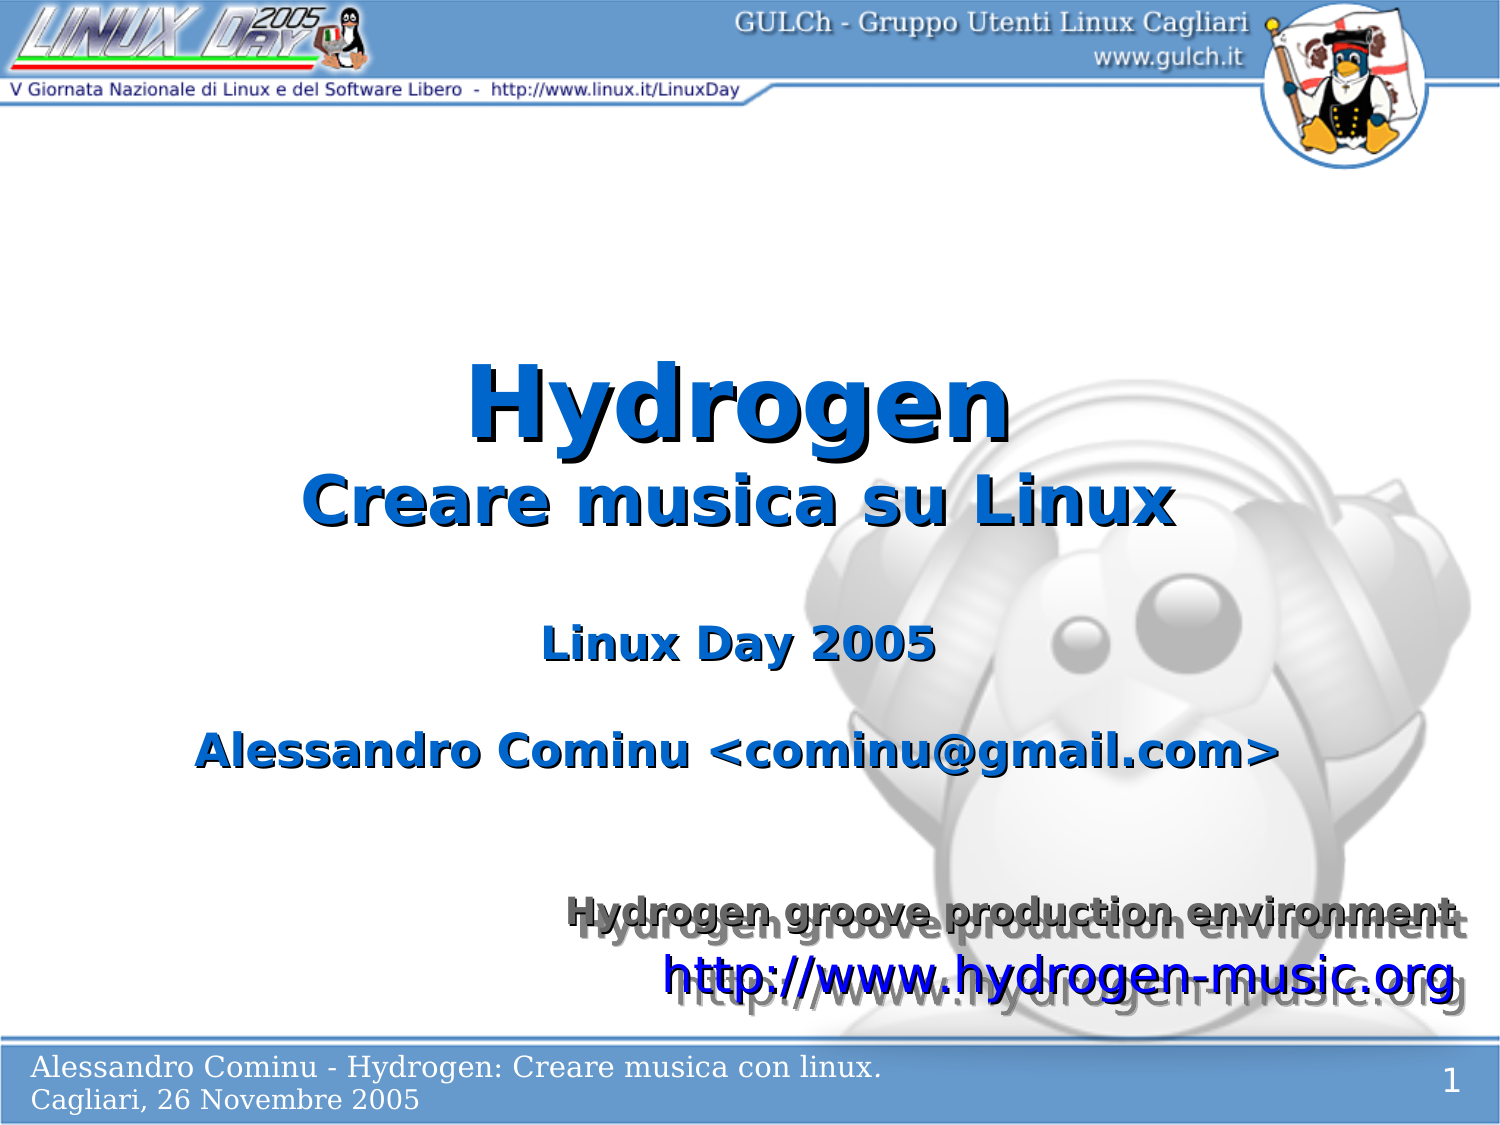

#
Hydrogen
Creare musica su Linux
Linux Day 2005
Alessandro Cominu <cominu@gmail.com>
Hydrogen groove production environment
http://www.hydrogen-music.org